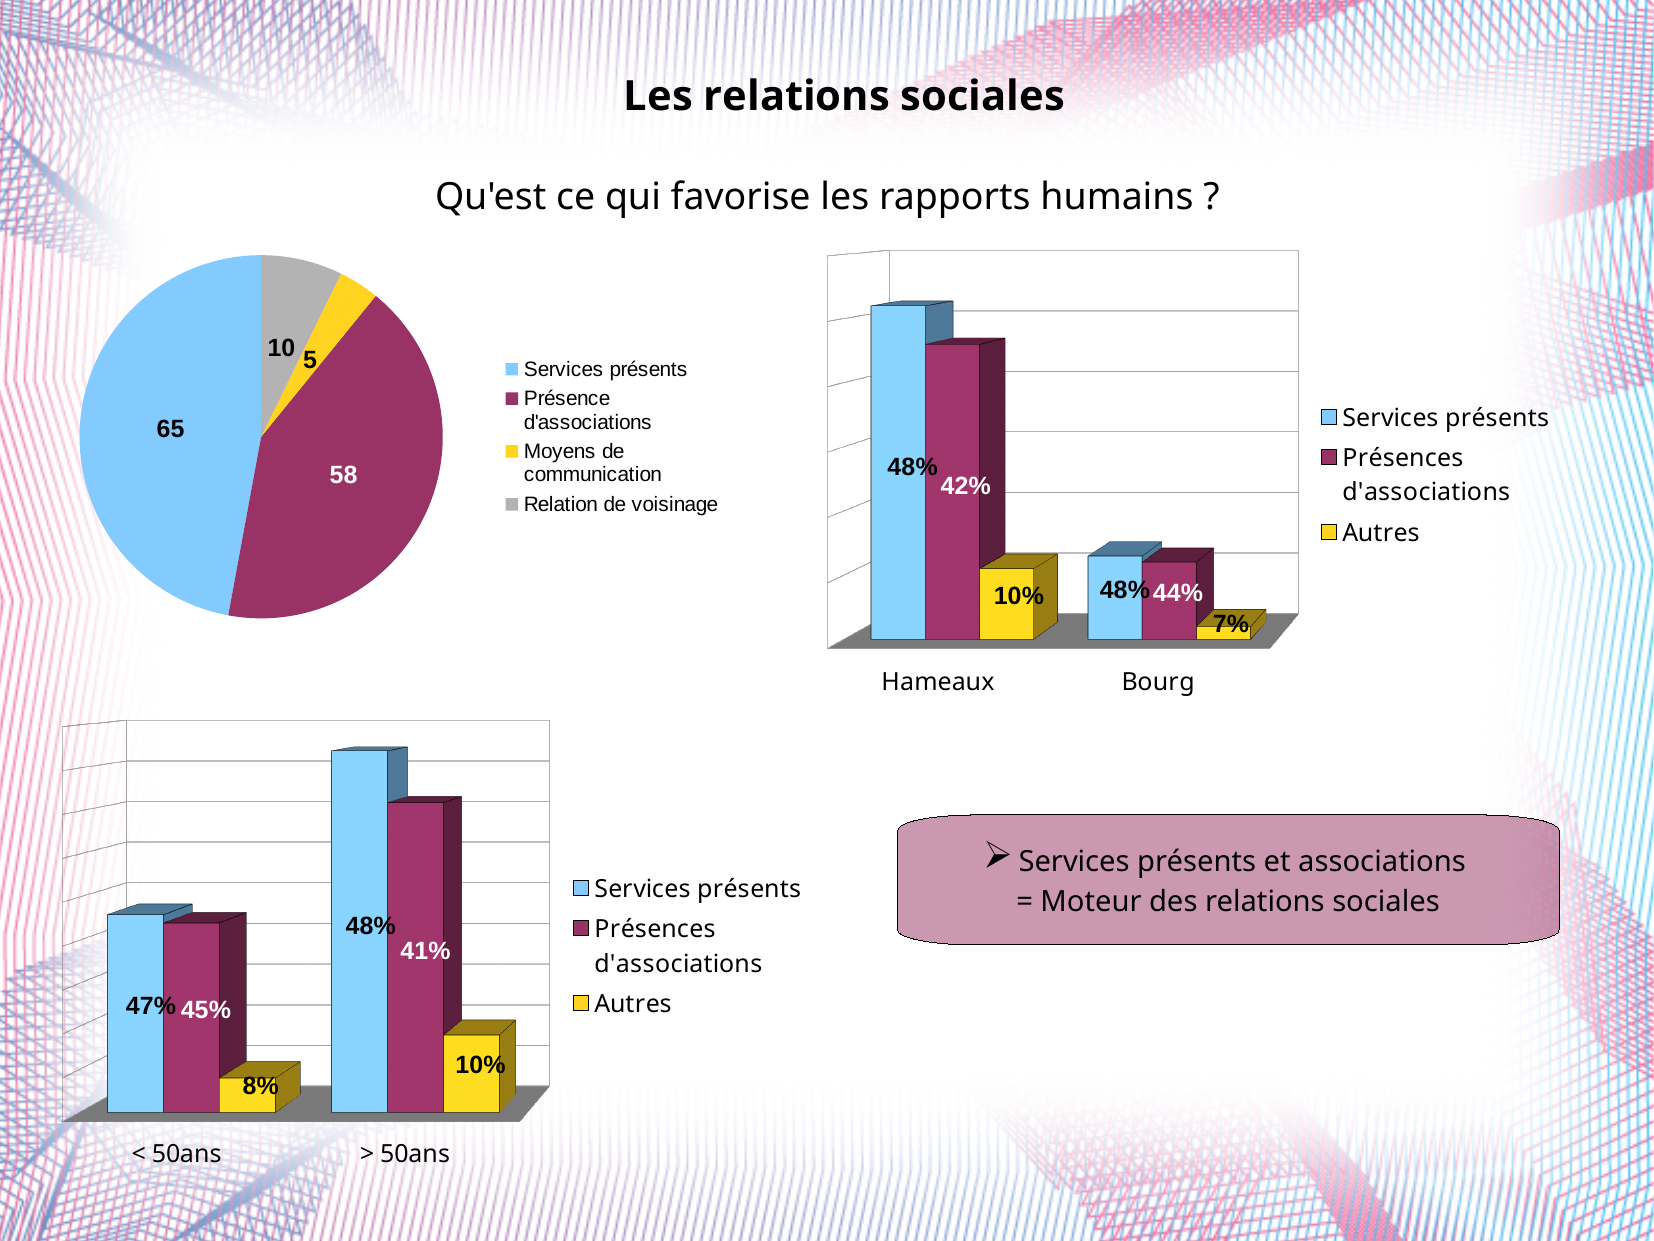

# Les relations sociales
Qu'est ce qui favorise les rapports humains ?
[unsupported chart]
### Chart
| Category | Colonne B |
|---|---|
| Services présents | 65.0 |
| Présence d'associations | 58.0 |
| Moyens de communication | 5.0 |
| Relation de voisinage | 10.0 |
[unsupported chart]
Services présents et associations
= Moteur des relations sociales